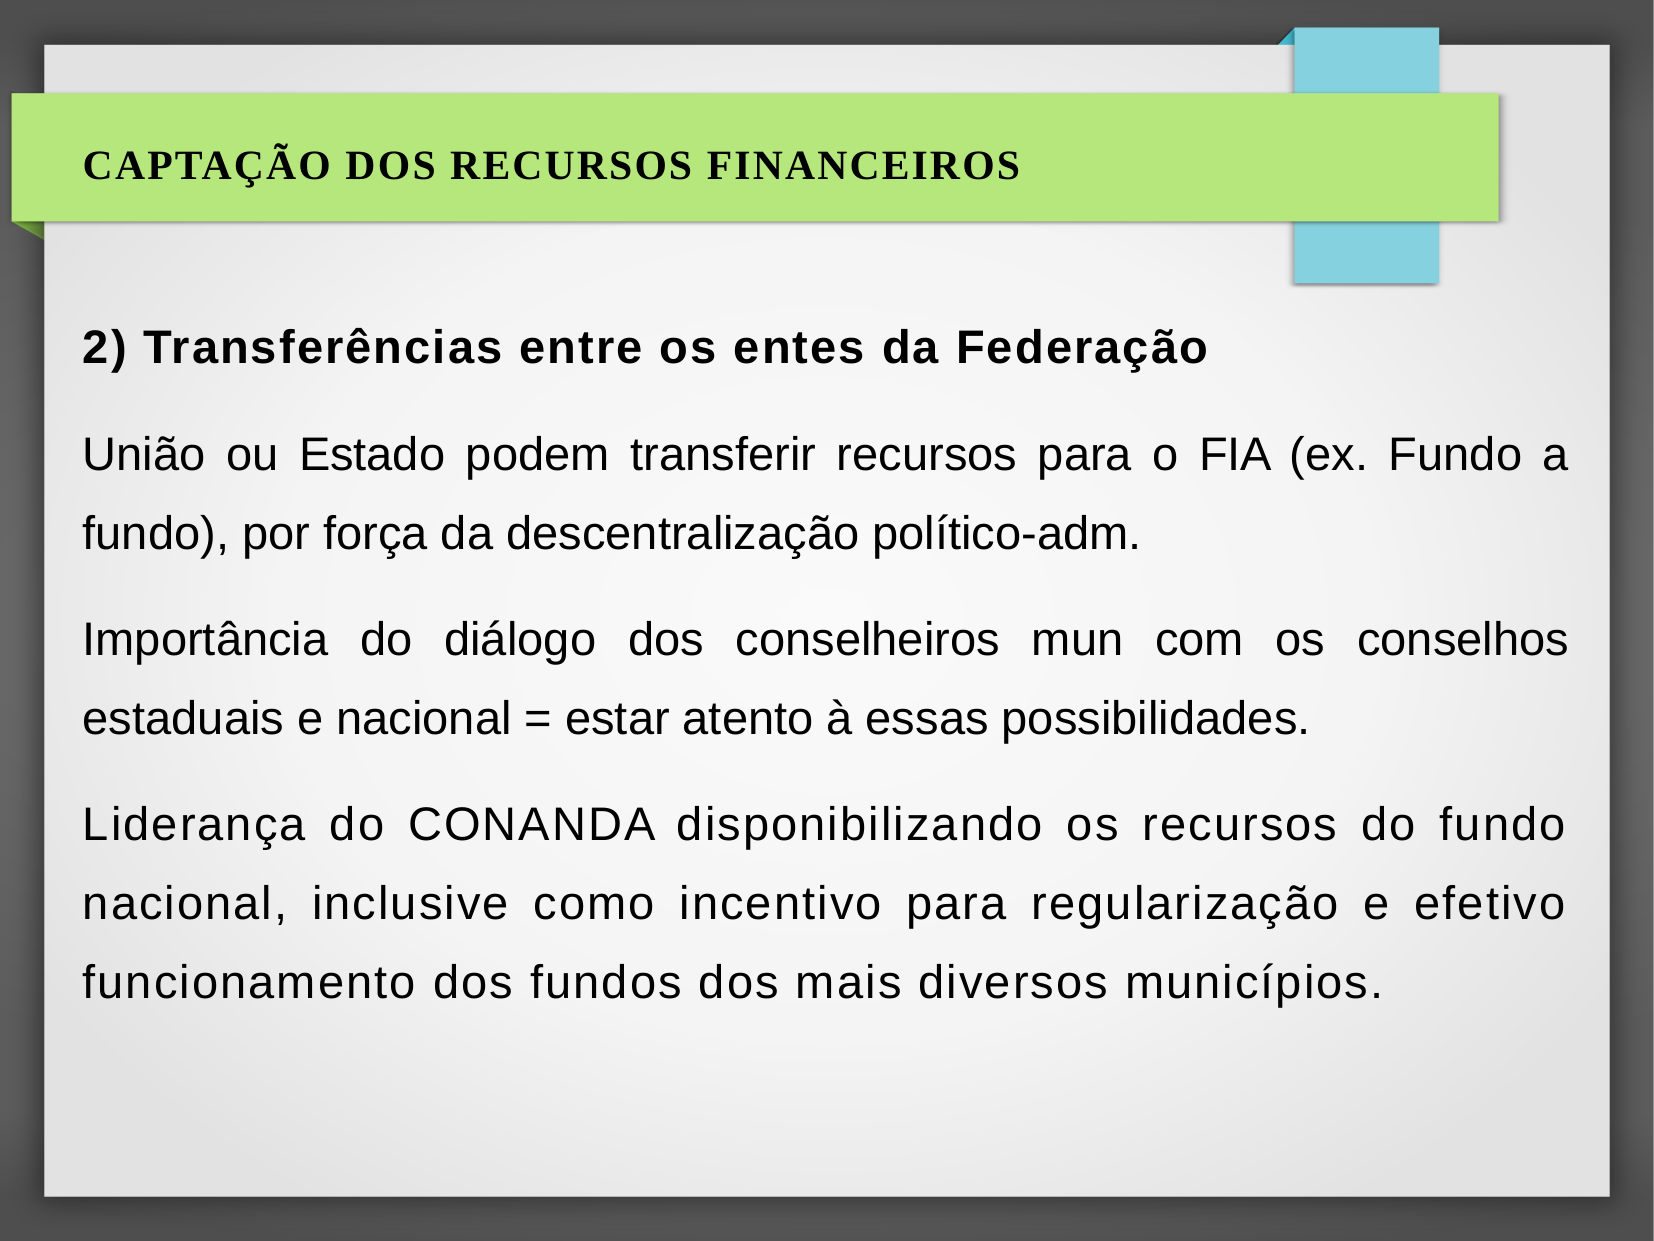

# CAPTAÇÃO DOS RECURSOS FINANCEIROS
2) Transferências entre os entes da Federação
União ou Estado podem transferir recursos para o FIA (ex. Fundo a fundo), por força da descentralização político-adm.
Importância do diálogo dos conselheiros mun com os conselhos estaduais e nacional = estar atento à essas possibilidades.
Liderança do CONANDA disponibilizando os recursos do fundo nacional, inclusive como incentivo para regularização e efetivo funcionamento dos fundos dos mais diversos municípios.